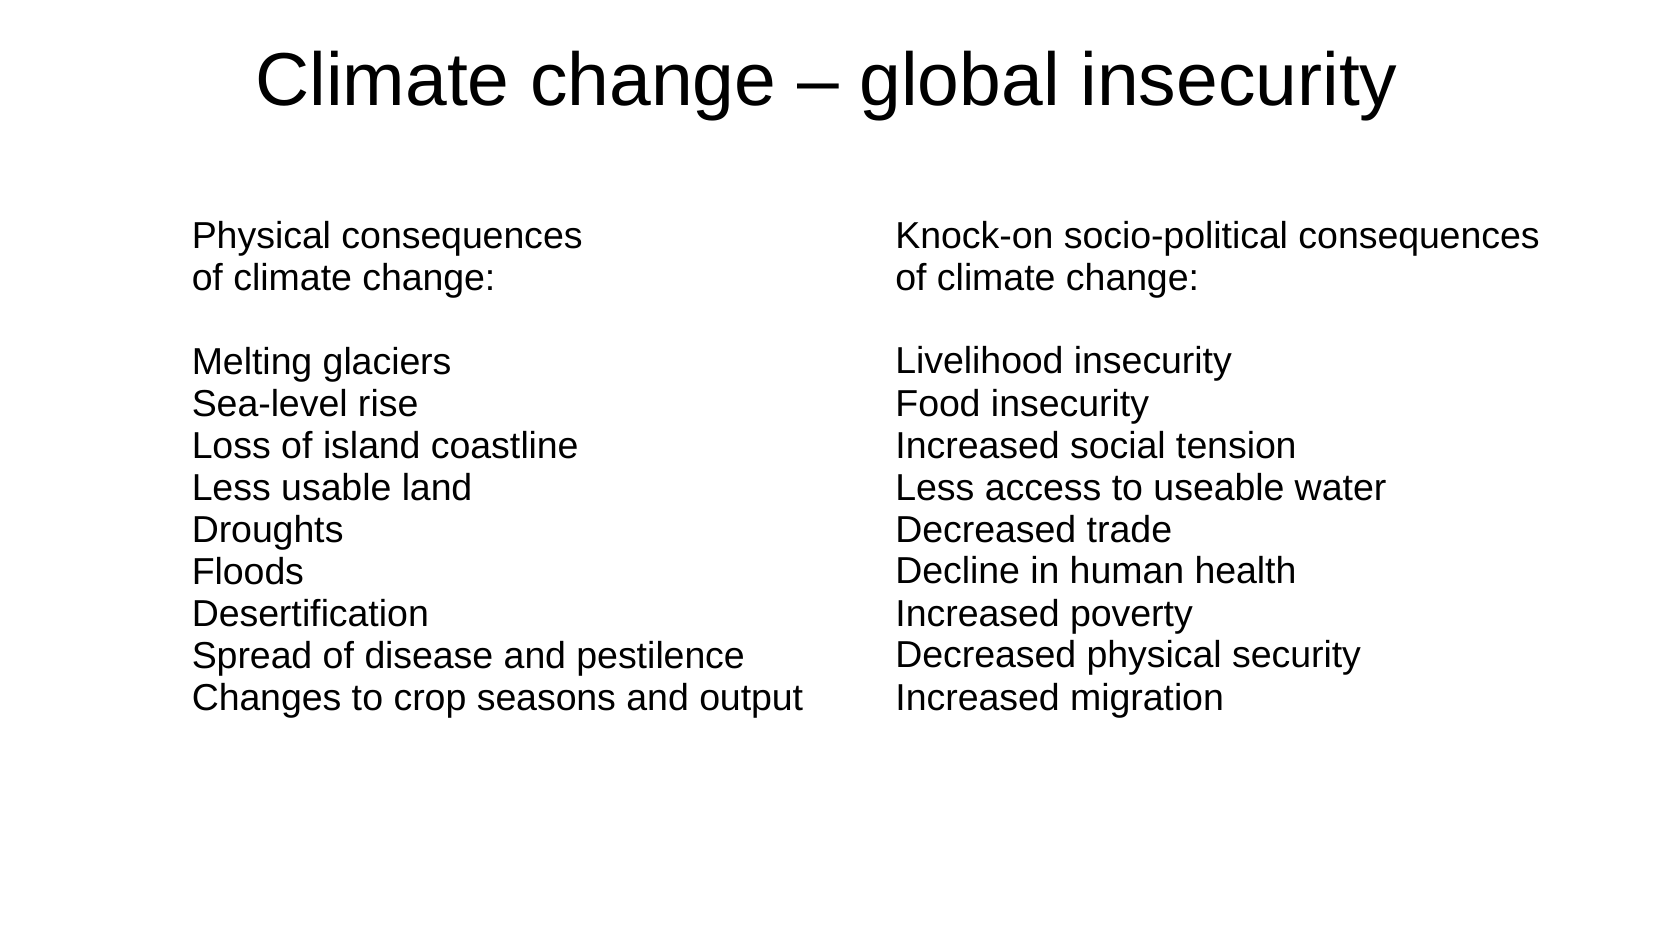

# Climate change – global insecurity
Knock-on socio-political consequences
of climate change:
Livelihood insecurity
Food insecurity
Increased social tension
Less access to useable water
Decreased trade
Decline in human health
Increased poverty
Decreased physical security
Increased migration
Physical consequences
of climate change:
Melting glaciers
Sea-level rise
Loss of island coastline
Less usable land
Droughts
Floods
Desertification
Spread of disease and pestilence
Changes to crop seasons and output